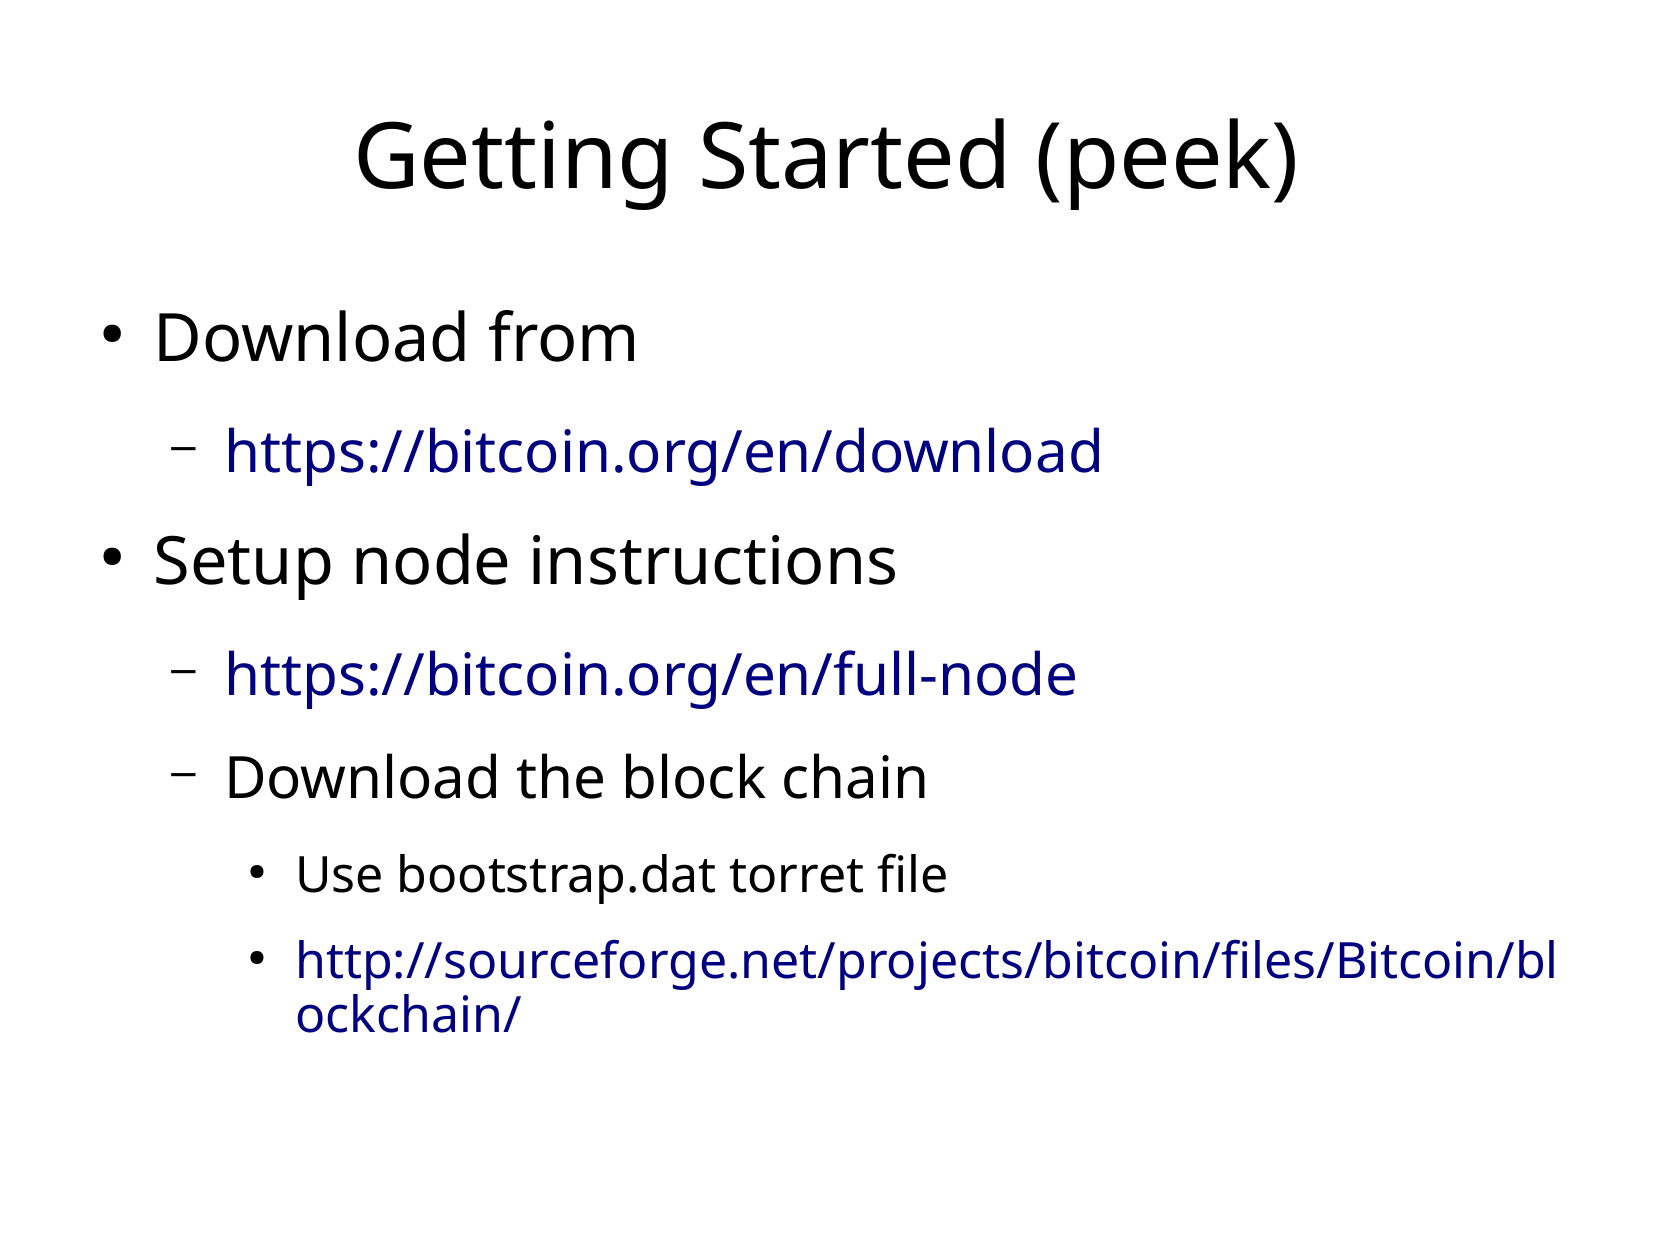

# Getting Started (peek)
Download from
https://bitcoin.org/en/download
Setup node instructions
https://bitcoin.org/en/full-node
Download the block chain
Use bootstrap.dat torret file
http://sourceforge.net/projects/bitcoin/files/Bitcoin/blockchain/